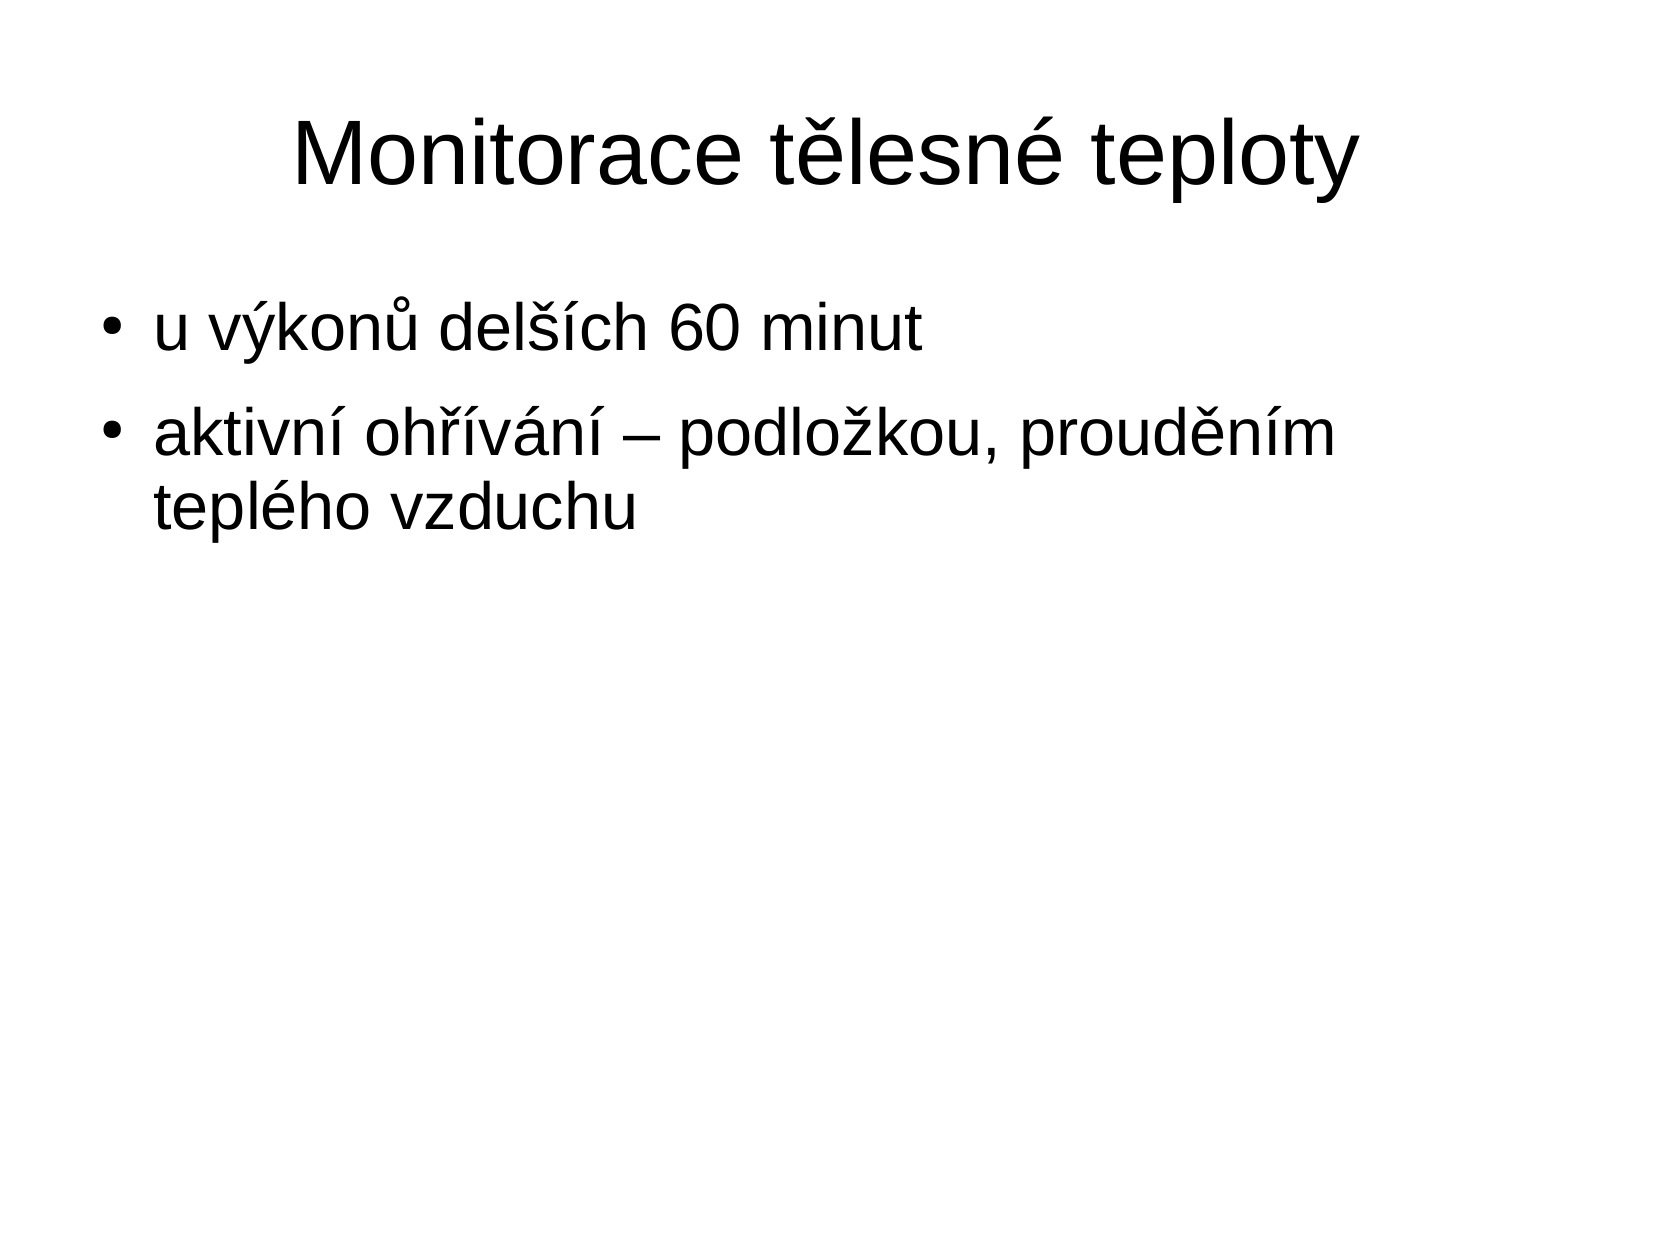

# Monitorace tělesné teploty
u výkonů delších 60 minut
aktivní ohřívání – podložkou, prouděním teplého vzduchu